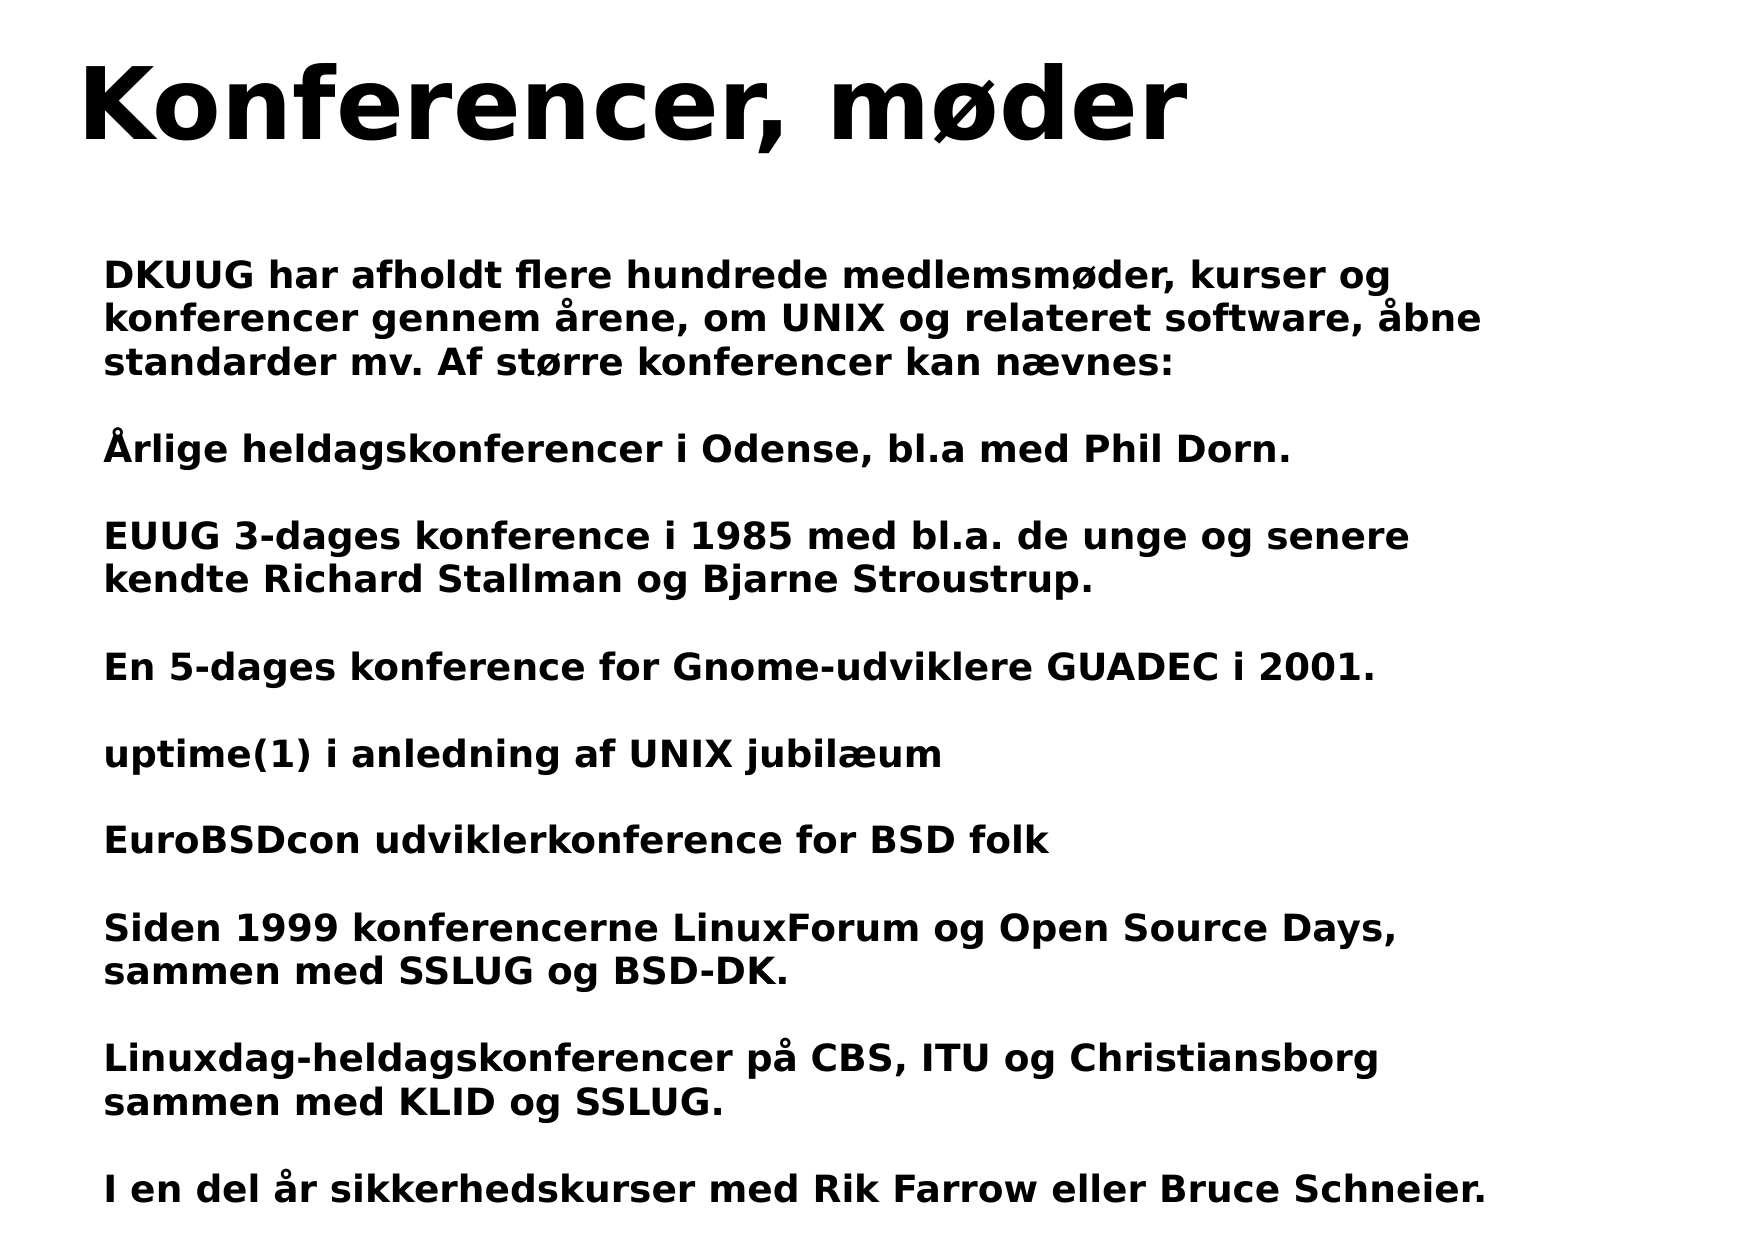

Konferencer, møder
DKUUG har afholdt flere hundrede medlemsmøder, kurser og konferencer gennem årene, om UNIX og relateret software, åbne standarder mv. Af større konferencer kan nævnes:
Årlige heldagskonferencer i Odense, bl.a med Phil Dorn.
EUUG 3-dages konference i 1985 med bl.a. de unge og senere kendte Richard Stallman og Bjarne Stroustrup.
En 5-dages konference for Gnome-udviklere GUADEC i 2001.
uptime(1) i anledning af UNIX jubilæum
EuroBSDcon udviklerkonference for BSD folk
Siden 1999 konferencerne LinuxForum og Open Source Days, sammen med SSLUG og BSD-DK.
Linuxdag-heldagskonferencer på CBS, ITU og Christiansborg sammen med KLID og SSLUG.
I en del år sikkerhedskurser med Rik Farrow eller Bruce Schneier.